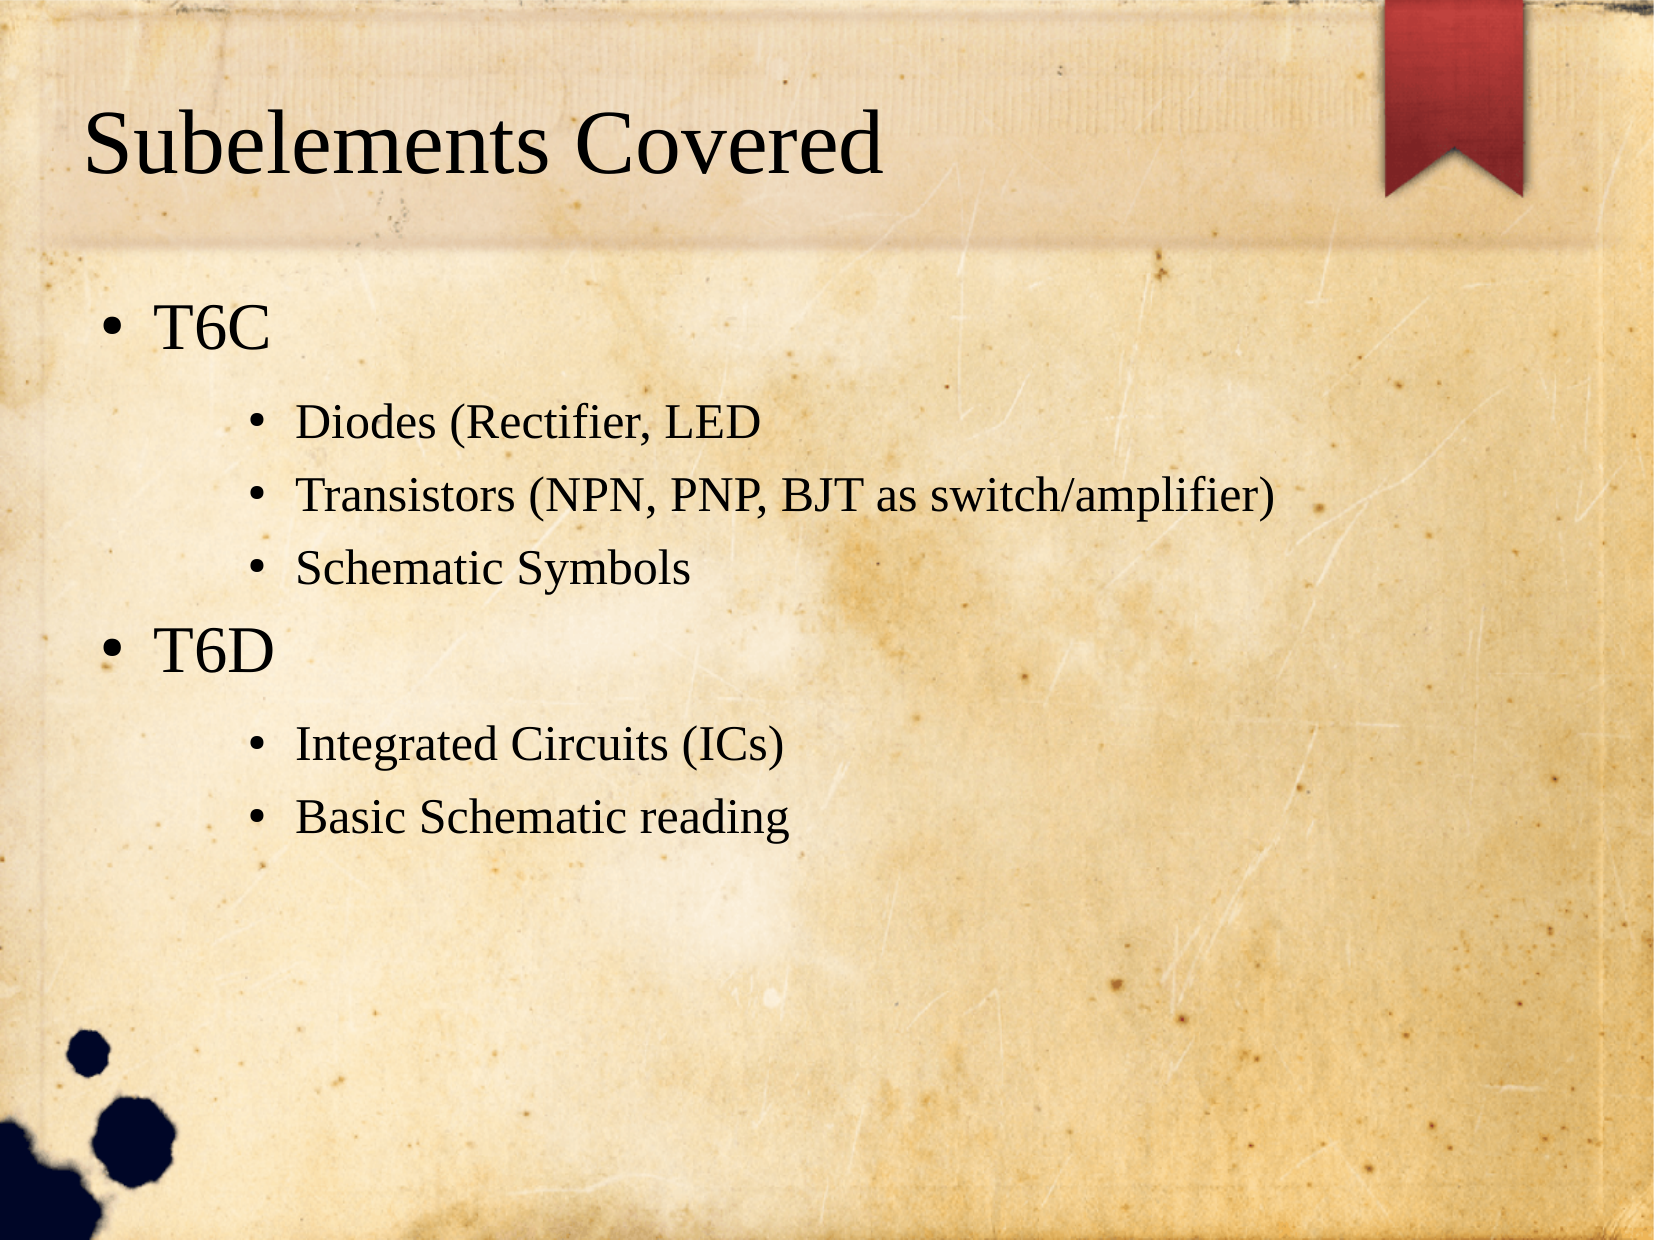

# Subelements Covered
T6C
Diodes (Rectifier, LED
Transistors (NPN, PNP, BJT as switch/amplifier)
Schematic Symbols
T6D
Integrated Circuits (ICs)
Basic Schematic reading